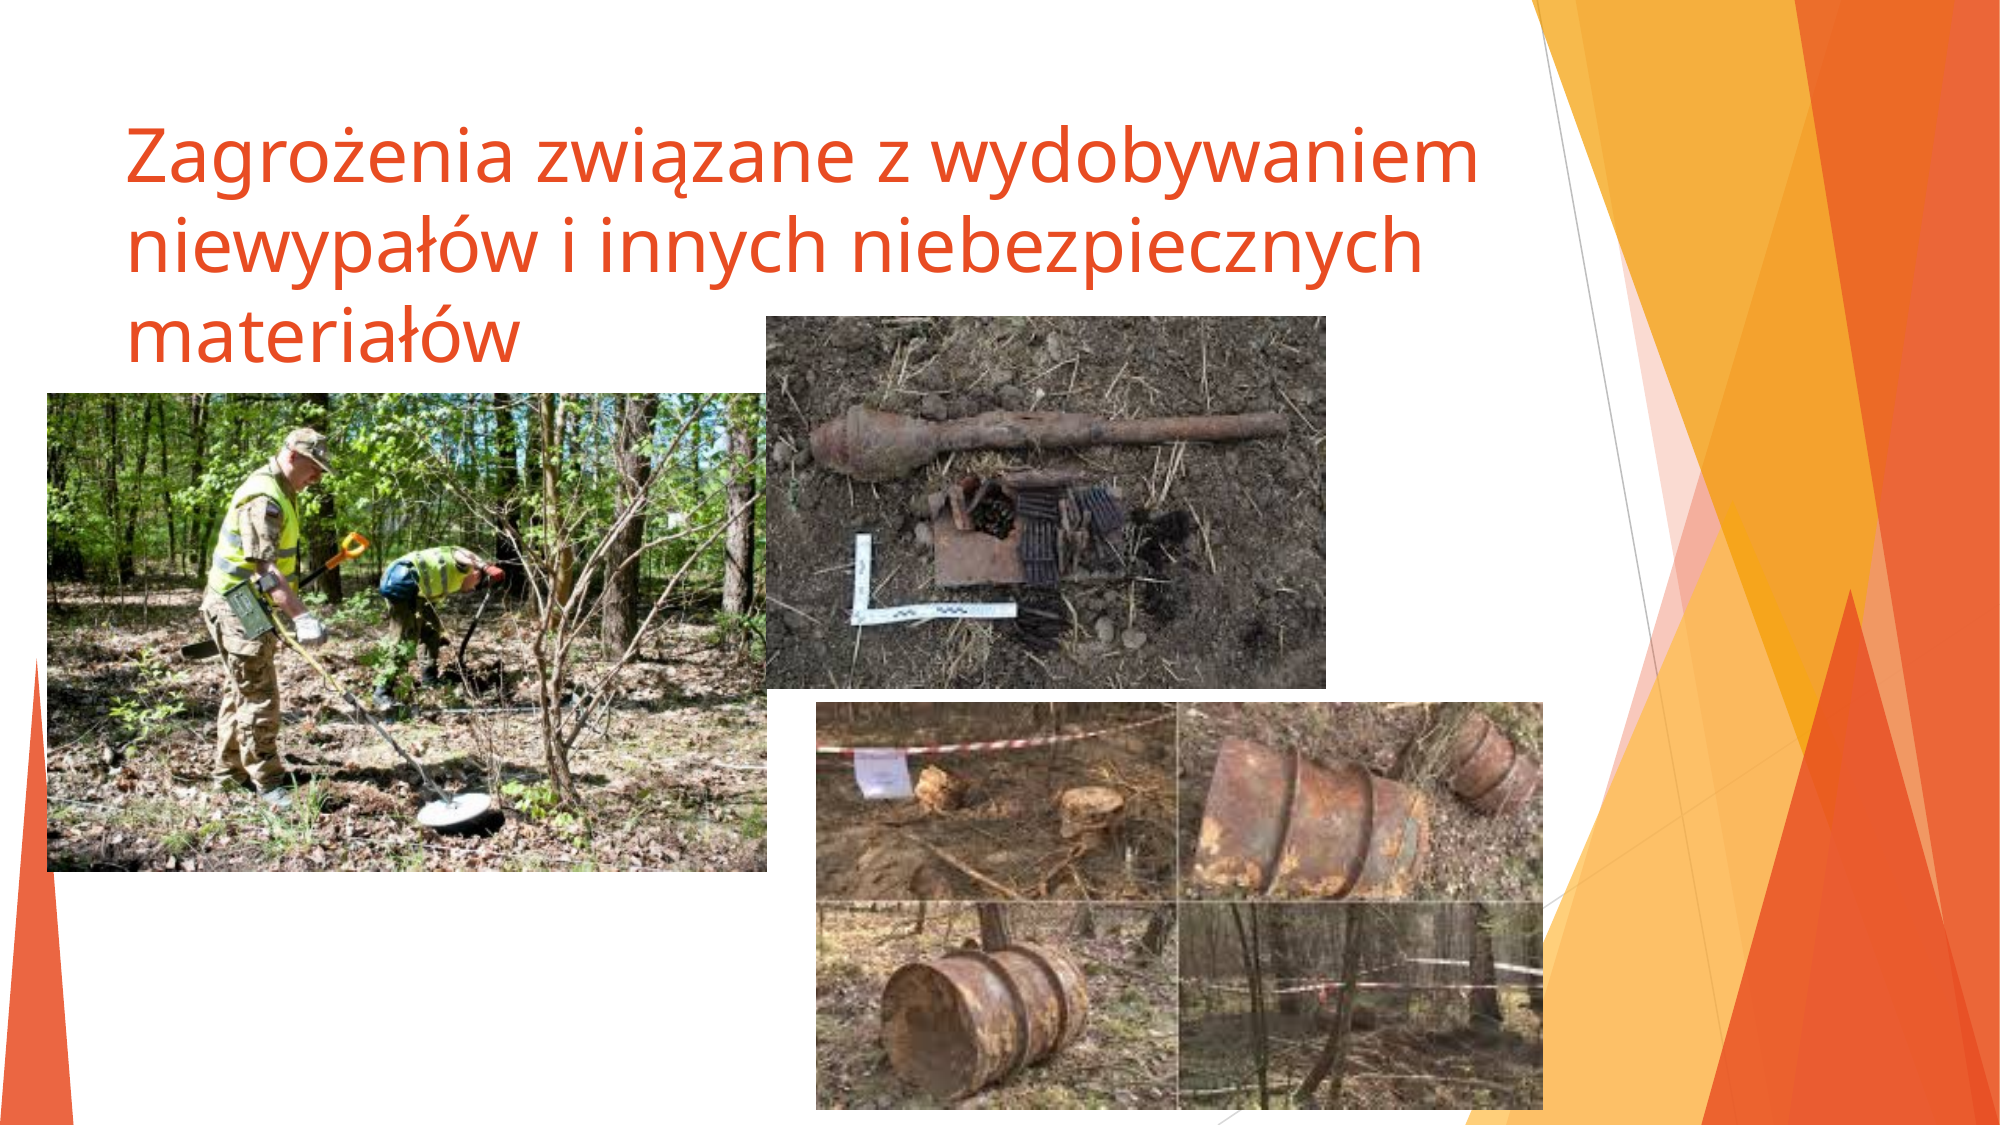

# Zagrożenia związane z wydobywaniem niewypałów i innych niebezpiecznych materiałów